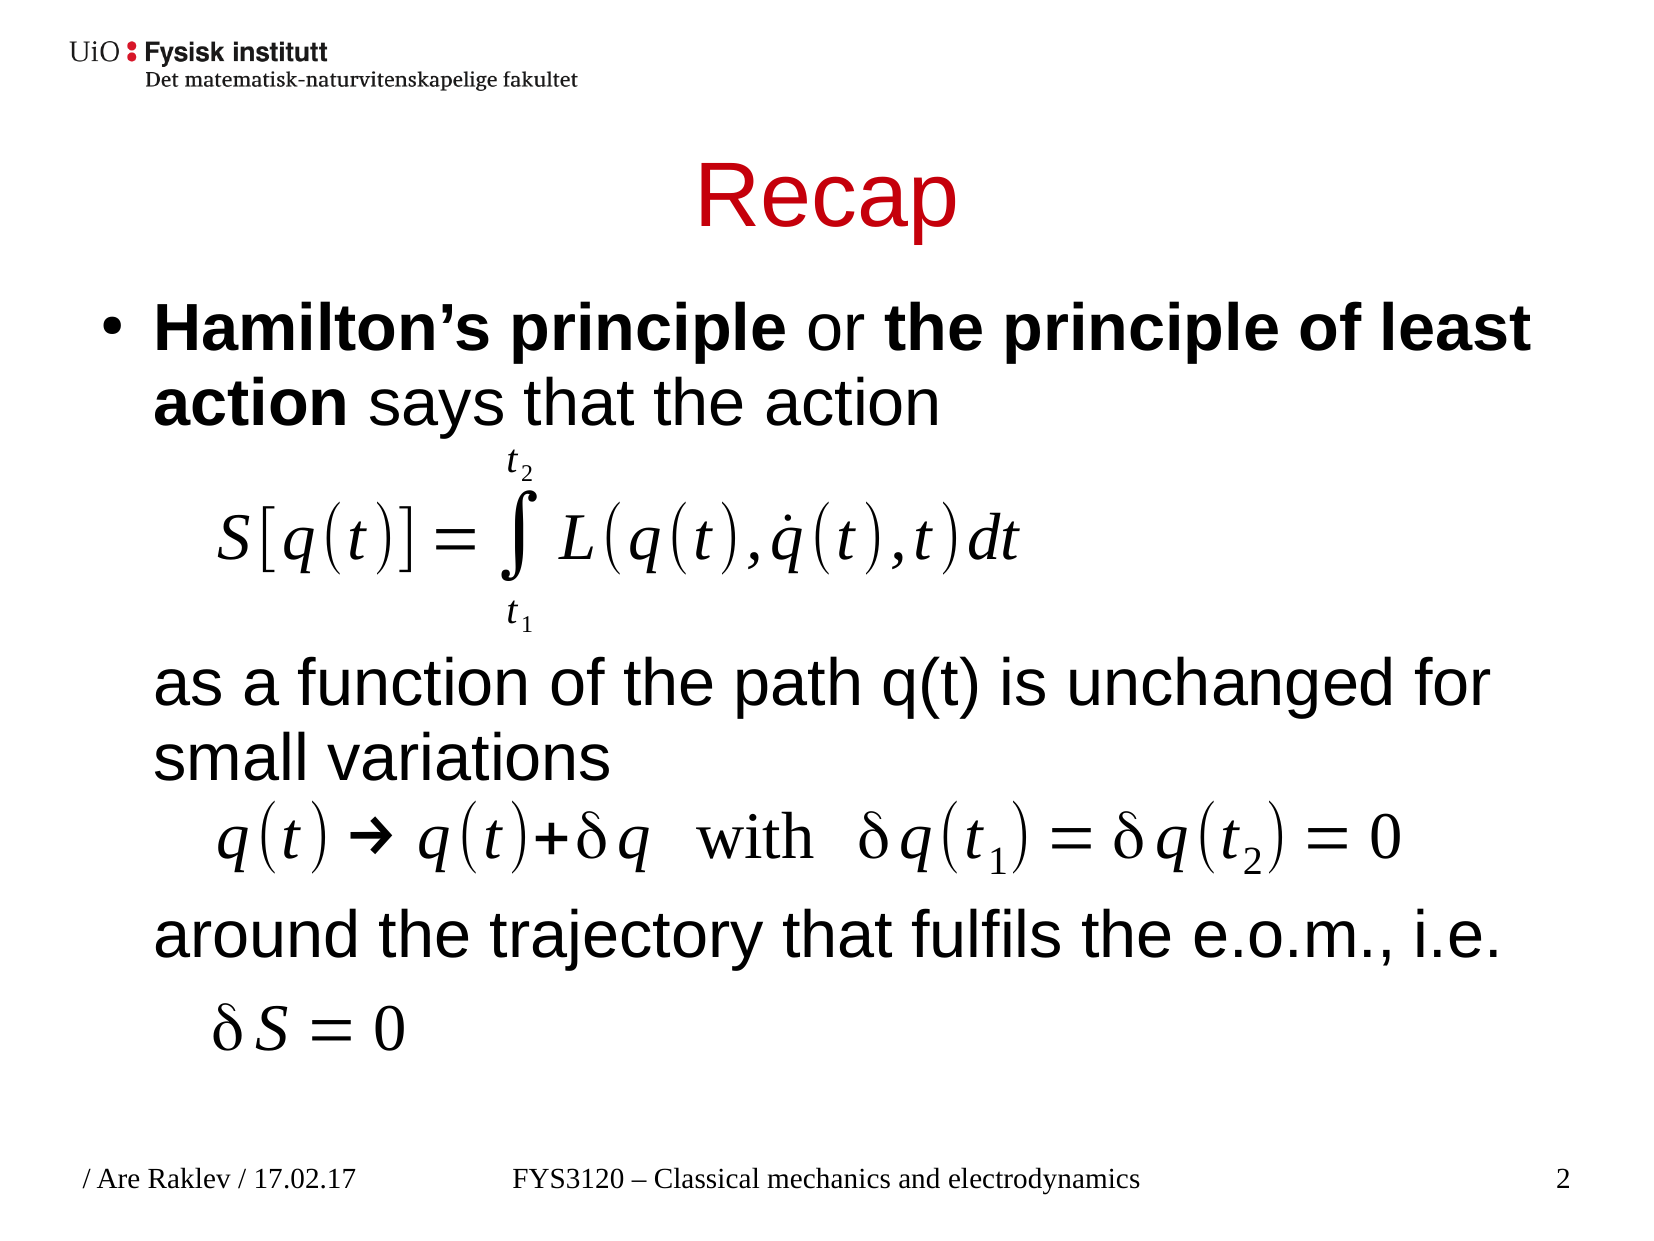

# Recap
Hamilton’s principle or the principle of least action says that the action
as a function of the path q(t) is unchanged for small variations
around the trajectory that fulfils the e.o.m., i.e.
/ Are Raklev / 17.02.17
FYS3120 – Classical mechanics and electrodynamics
2